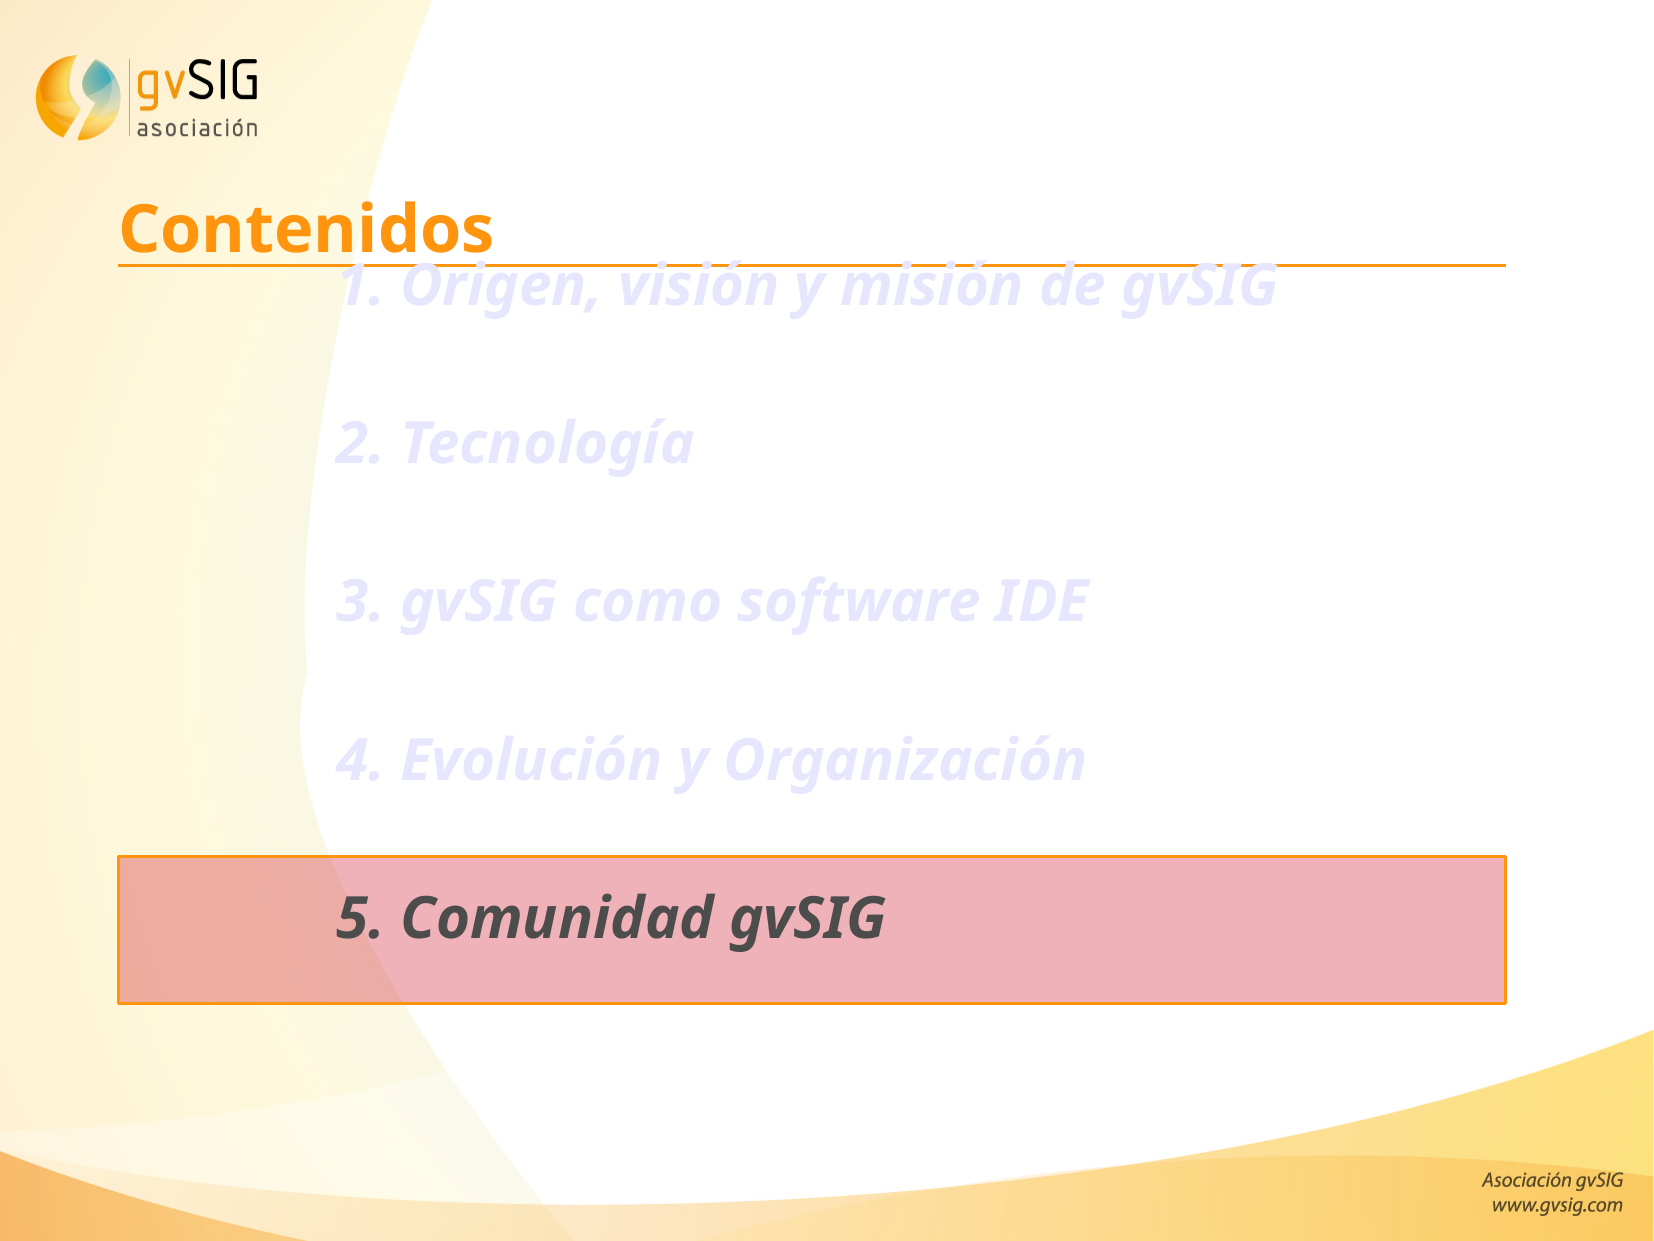

# Contenidos
1. Origen, visión y misión de gvSIG
2. Tecnología
3. gvSIG como software IDE
4. Evolución y Organización
5. Comunidad gvSIG